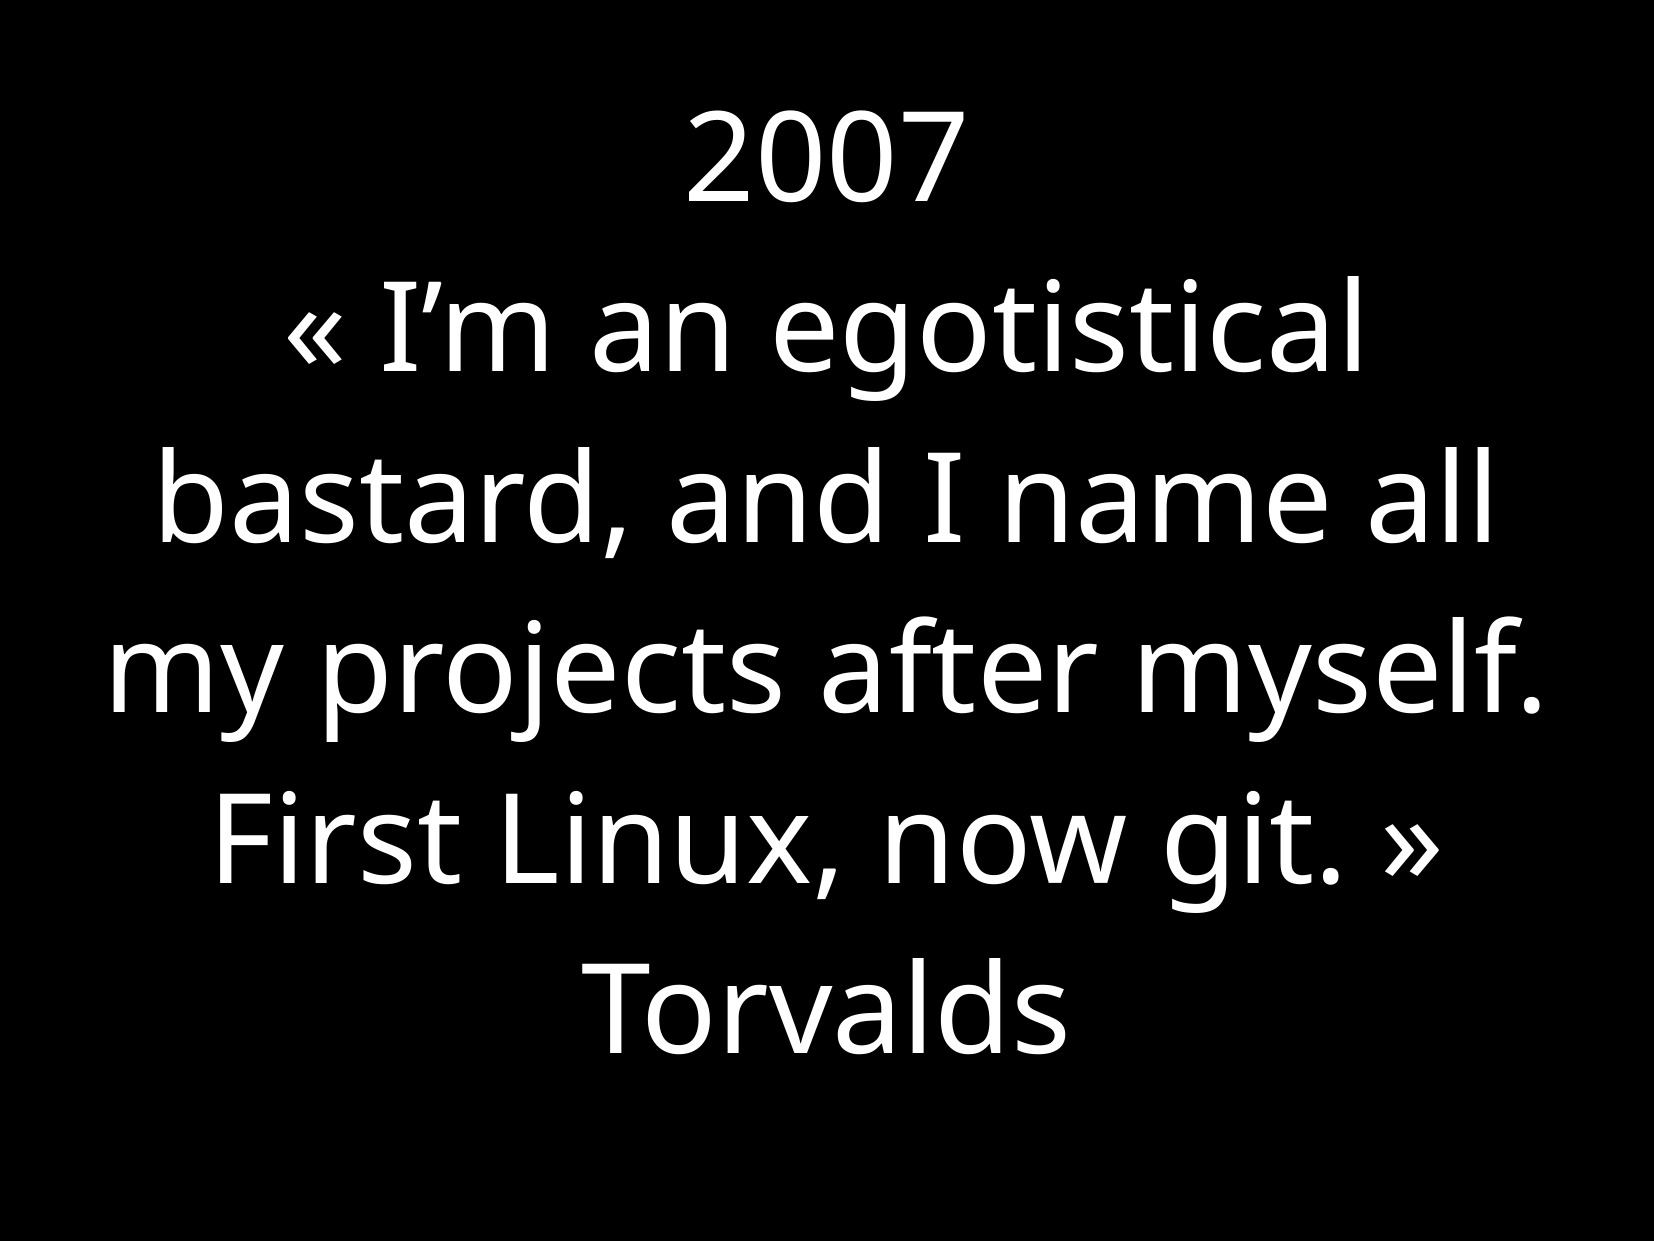

# 2007
« I’m an egotistical bastard, and I name all my projects after myself. First Linux, now git. »
Torvalds